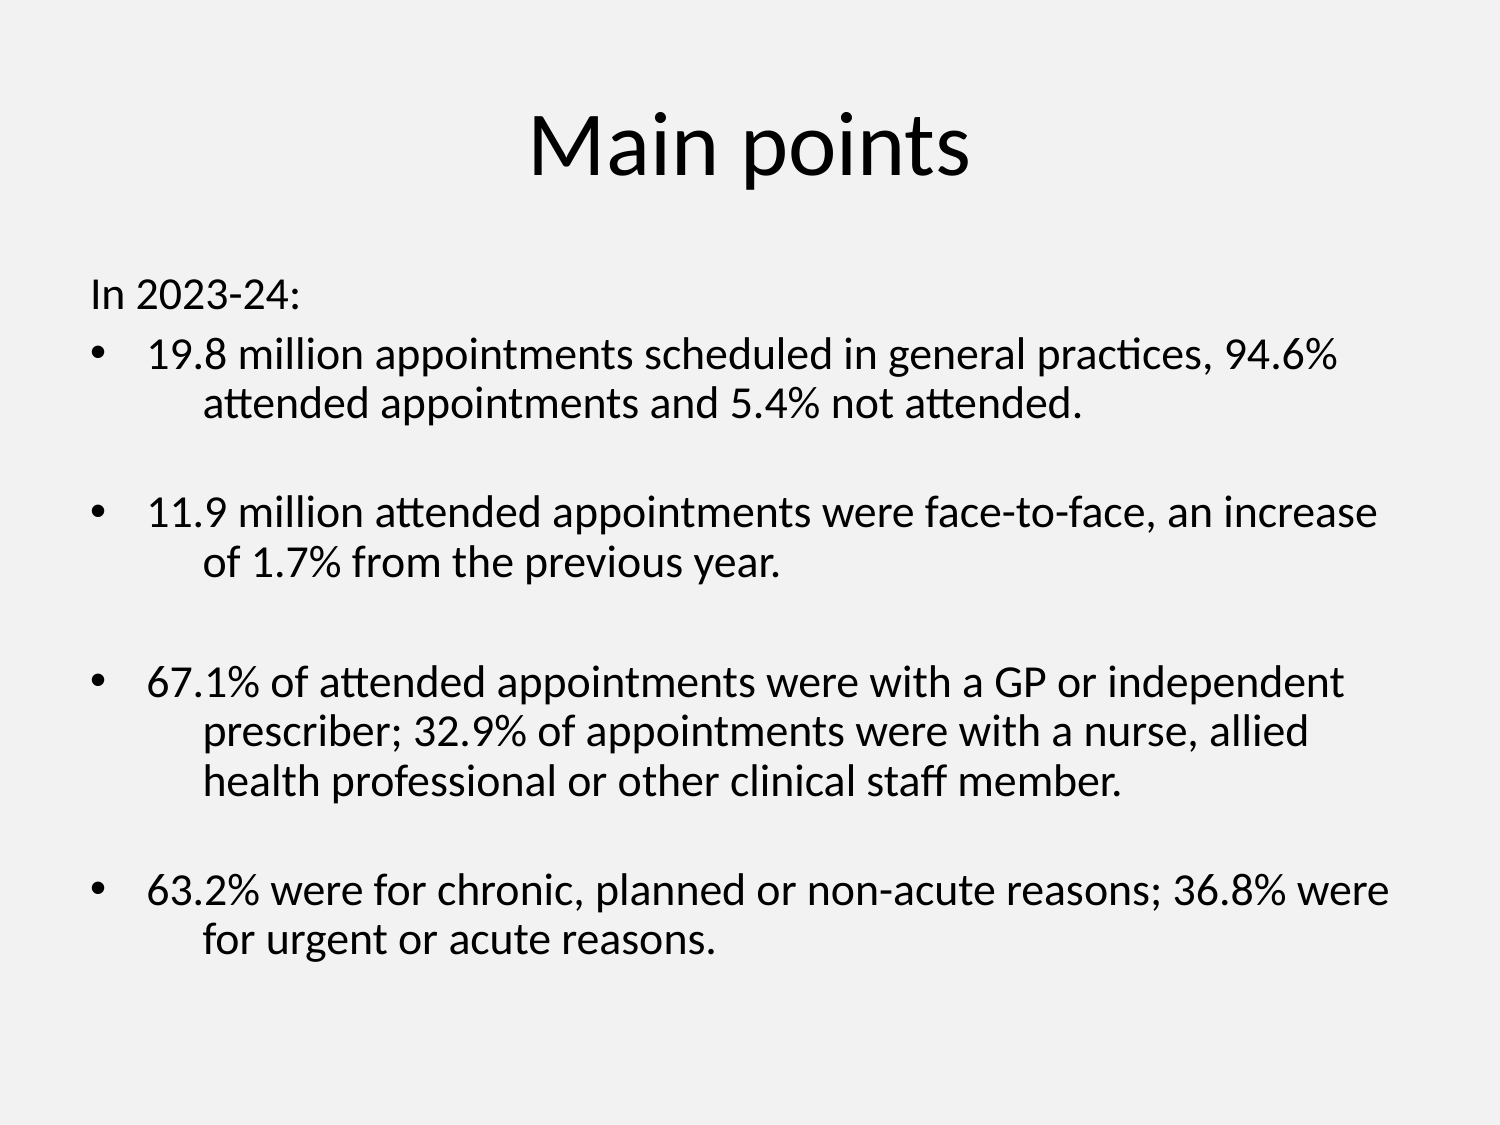

Main points
# In 2023-24:
19.8 million appointments scheduled in general practices, 94.6% attended appointments and 5.4% not attended.
11.9 million attended appointments were face-to-face, an increase of 1.7% from the previous year.
67.1% of attended appointments were with a GP or independent prescriber; 32.9% of appointments were with a nurse, allied health professional or other clinical staff member.
63.2% were for chronic, planned or non-acute reasons; 36.8% were for urgent or acute reasons.